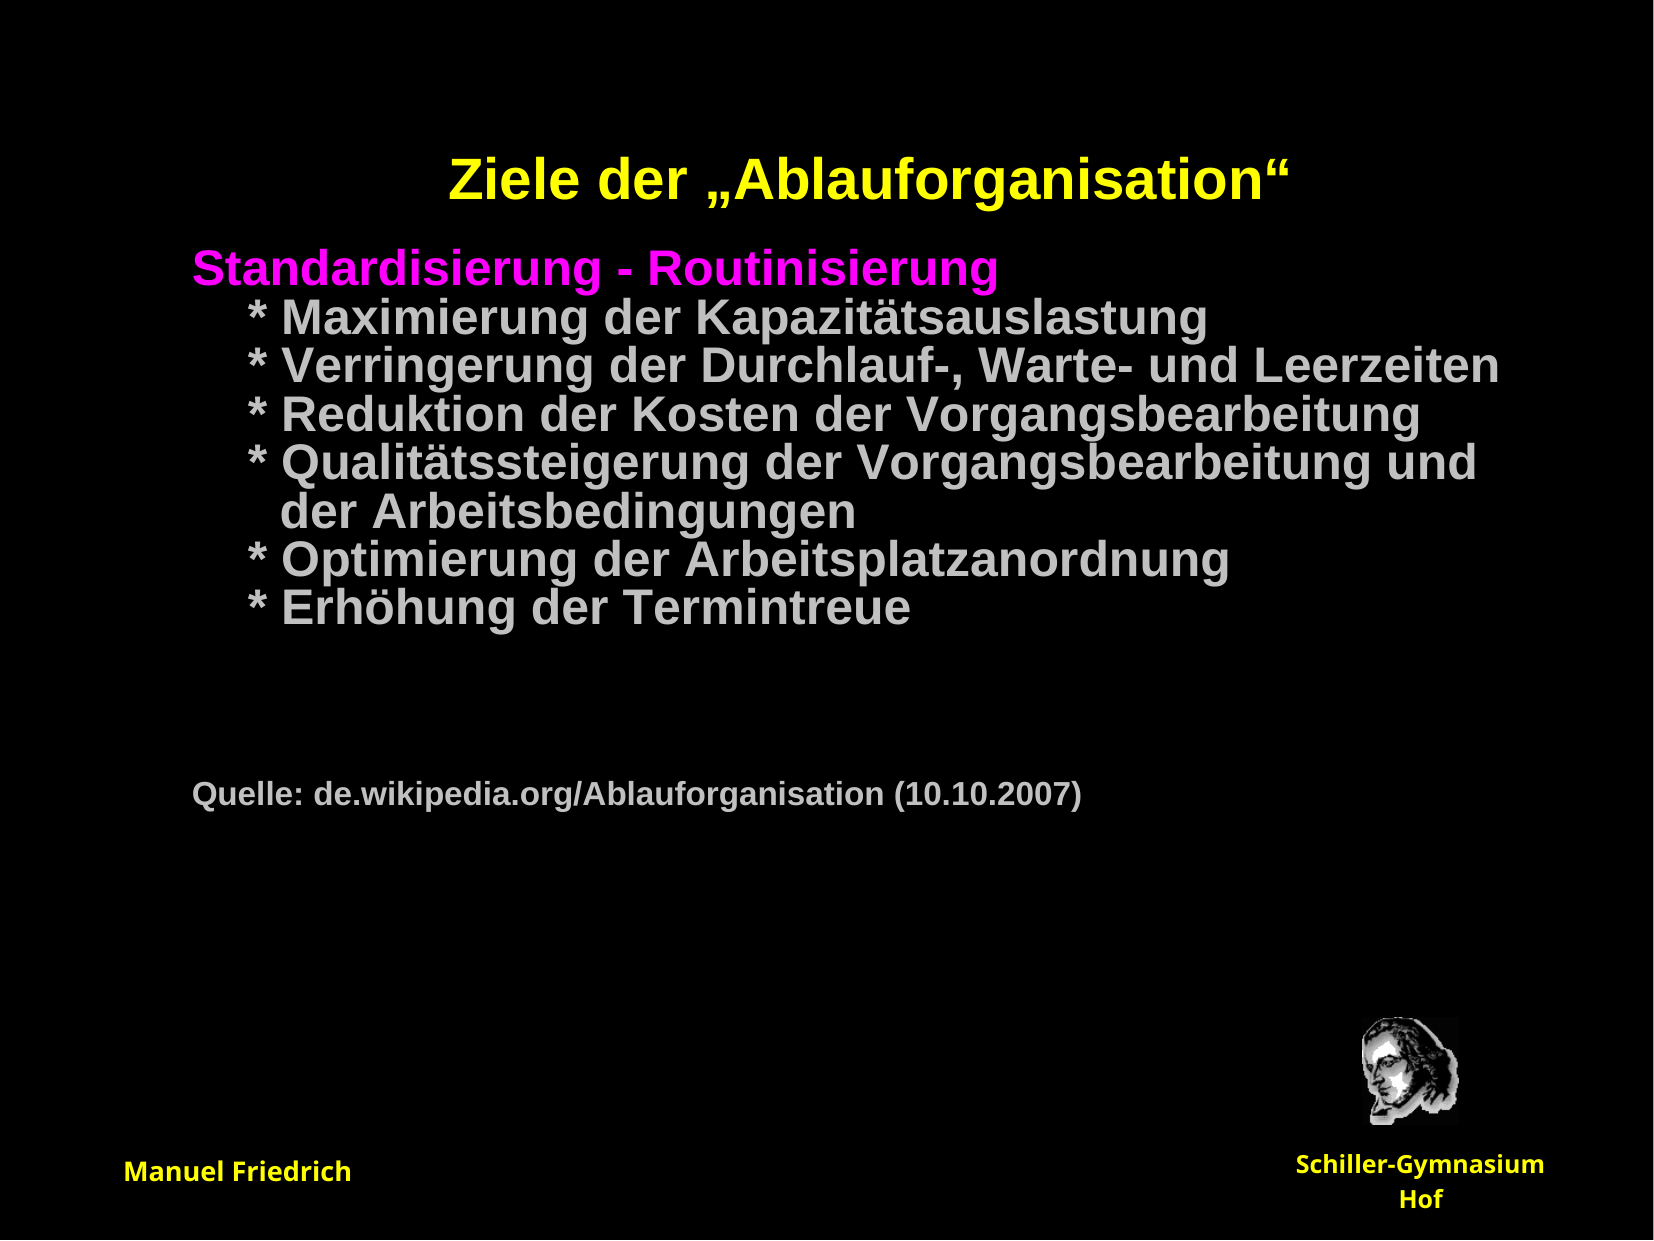

Ziele der „Ablauforganisation“
Standardisierung - Routinisierung
 * Maximierung der Kapazitätsauslastung
 * Verringerung der Durchlauf-, Warte- und Leerzeiten
 * Reduktion der Kosten der Vorgangsbearbeitung
 * Qualitätssteigerung der Vorgangsbearbeitung und 		 der Arbeitsbedingungen
 * Optimierung der Arbeitsplatzanordnung
 * Erhöhung der Termintreue
Quelle: de.wikipedia.org/Ablauforganisation (10.10.2007)
Schiller-Gymnasium
Hof
Manuel Friedrich